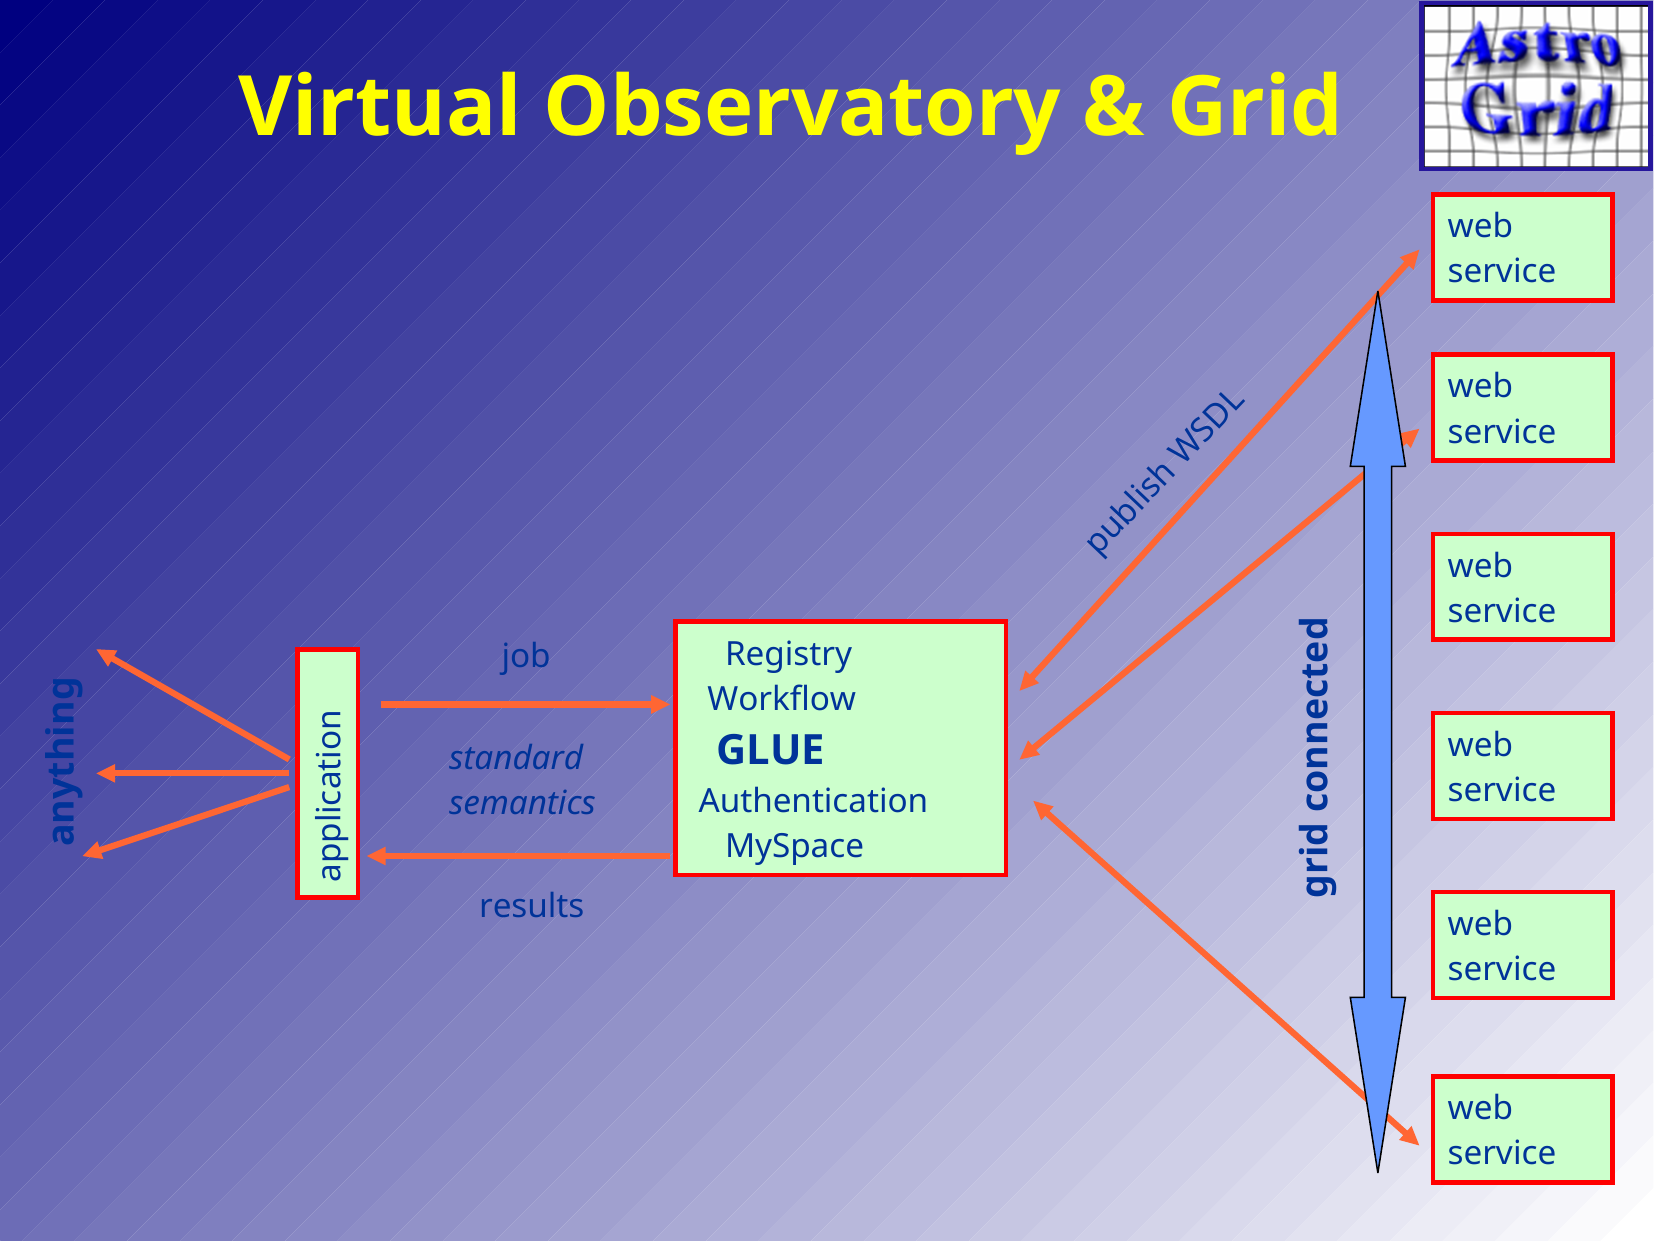

# Virtual Observatory & Grid
web
service
web
service
publish WSDL
web
service
 job
 Registry
 Workflow
 GLUE
 Authentication
 MySpace
web
service
grid connected
standard
semantics
anything
application
results
web
service
web
service